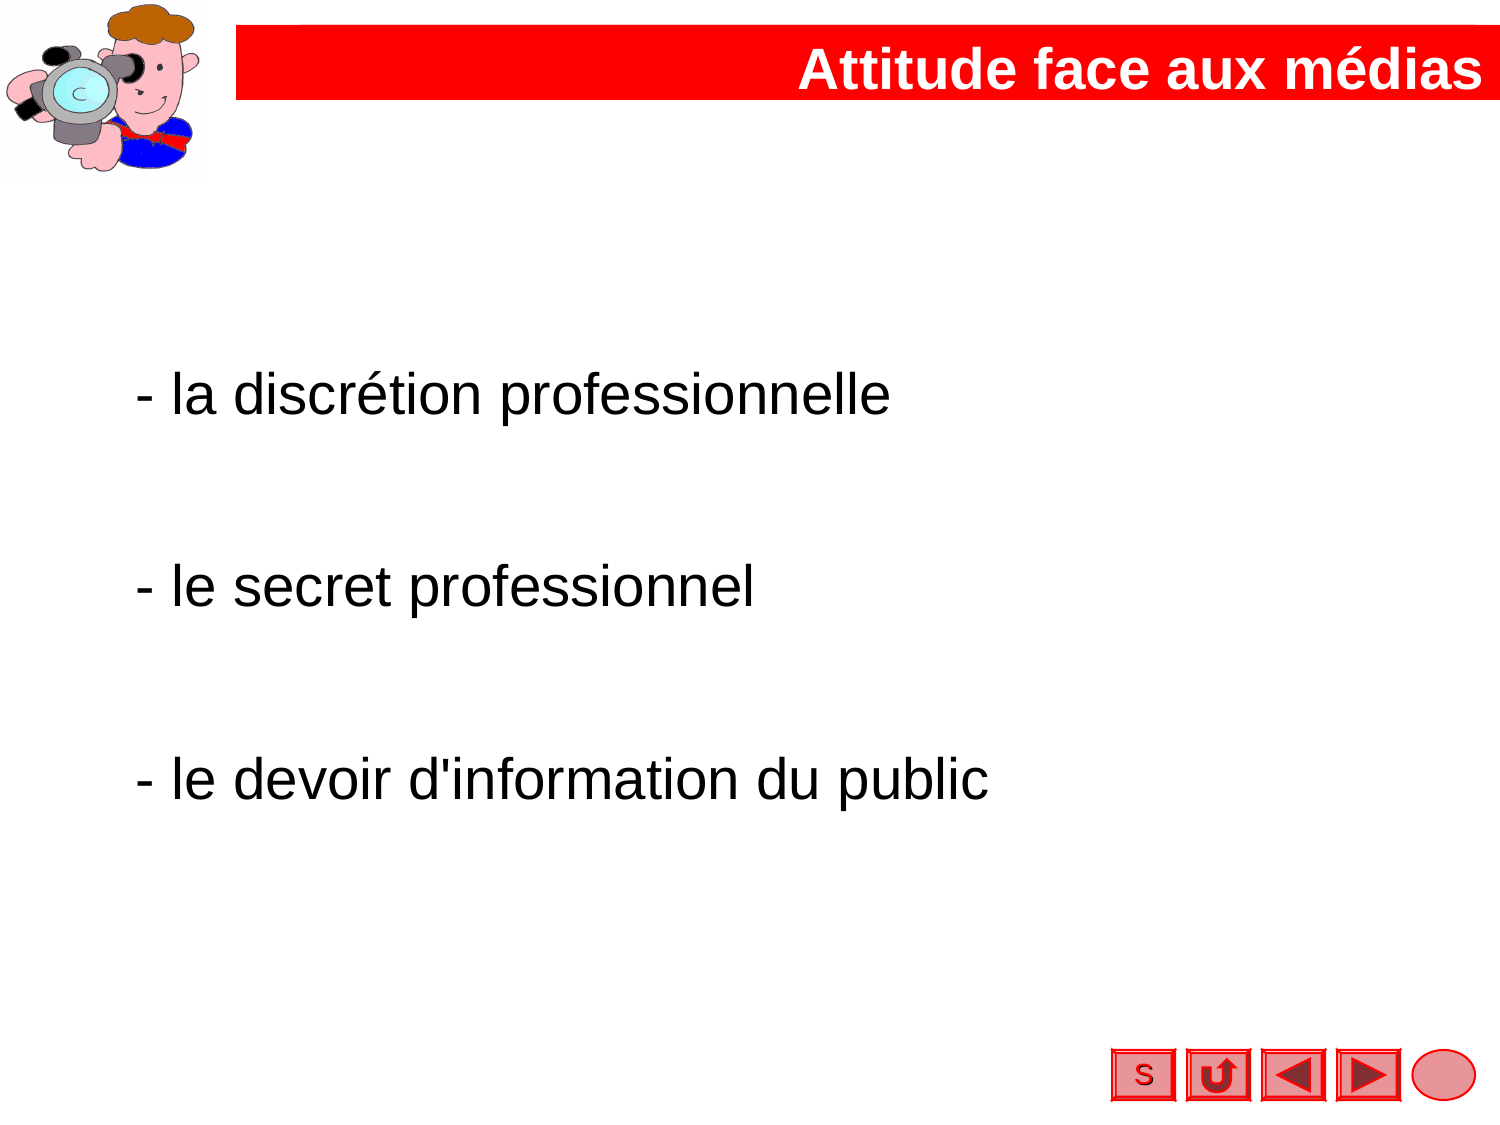

Attitude face aux médias
- la discrétion professionnelle
- le secret professionnel
- le devoir d'information du public